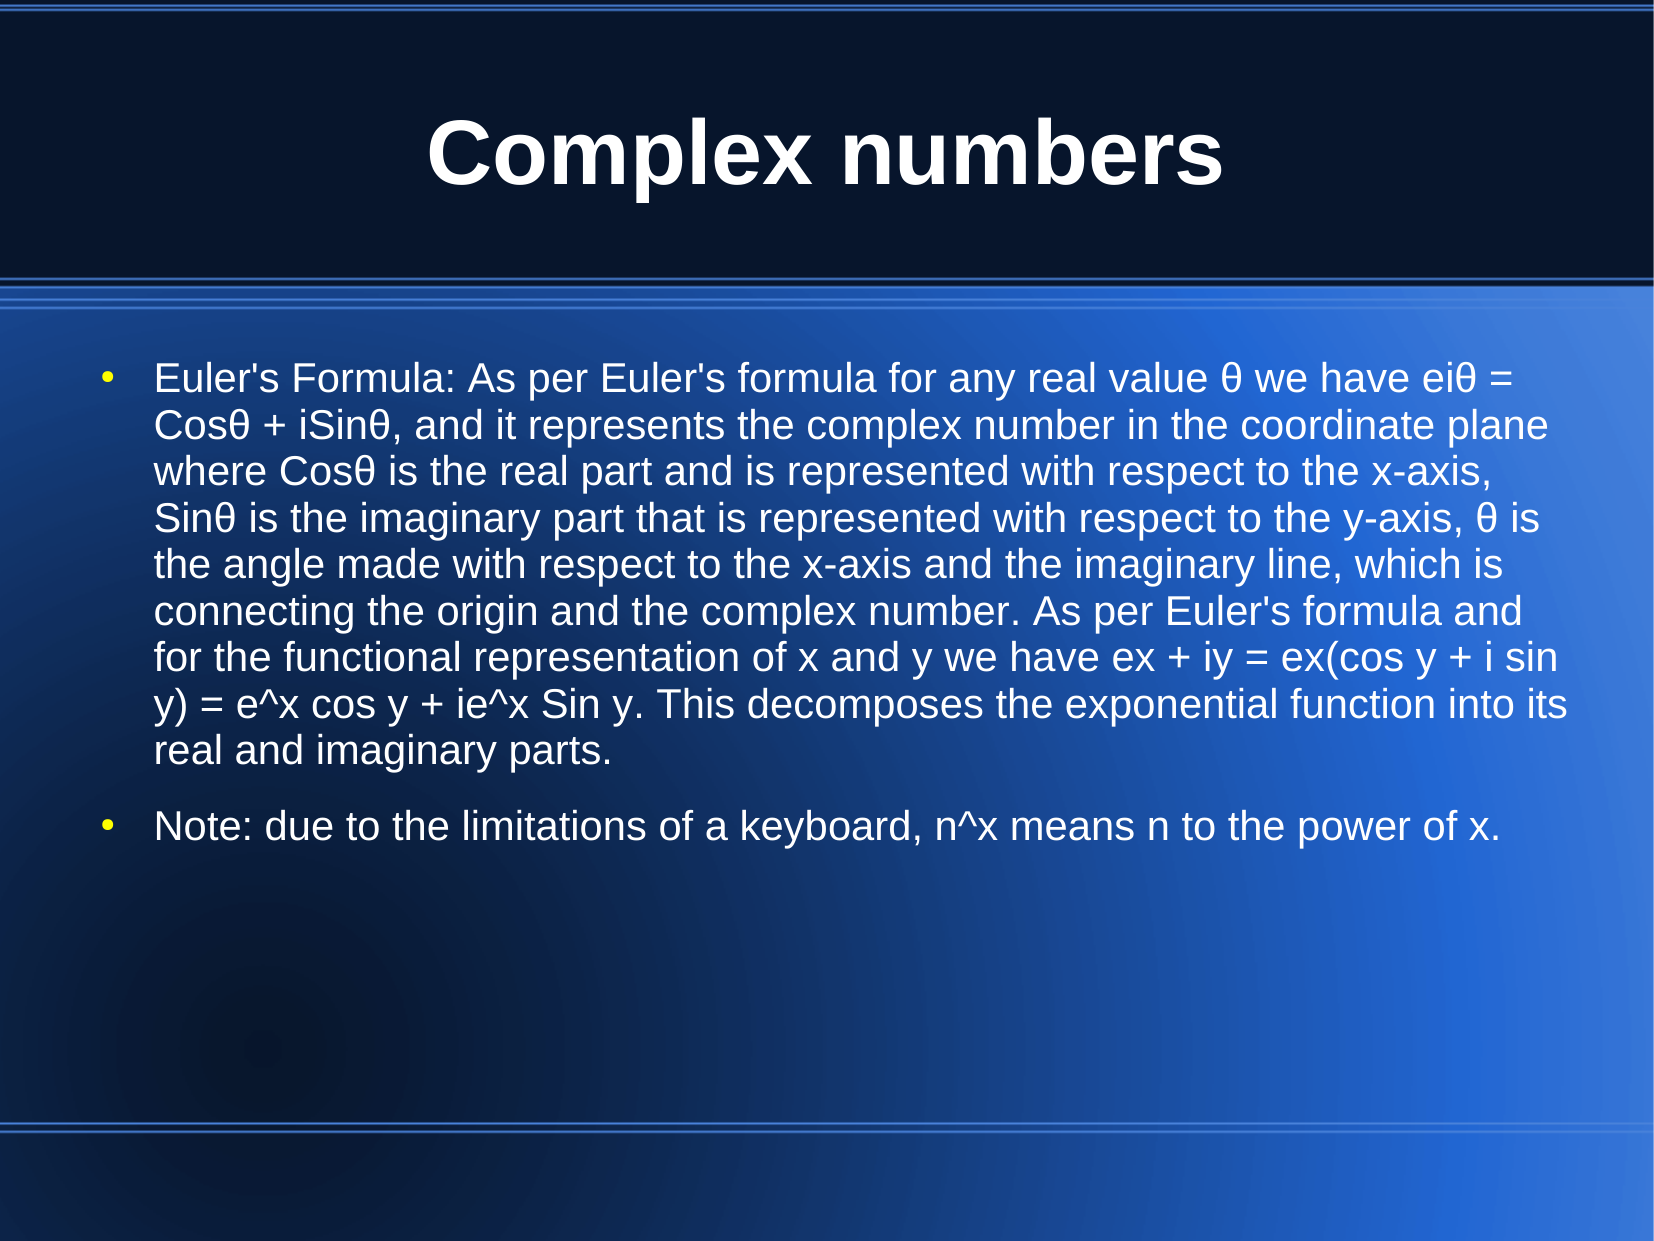

# Complex numbers
Euler's Formula: As per Euler's formula for any real value θ we have eiθ = Cosθ + iSinθ, and it represents the complex number in the coordinate plane where Cosθ is the real part and is represented with respect to the x-axis, Sinθ is the imaginary part that is represented with respect to the y-axis, θ is the angle made with respect to the x-axis and the imaginary line, which is connecting the origin and the complex number. As per Euler's formula and for the functional representation of x and y we have ex + iy = ex(cos y + i sin y) = e^x cos y + ie^x Sin y. This decomposes the exponential function into its real and imaginary parts.
Note: due to the limitations of a keyboard, n^x means n to the power of x.